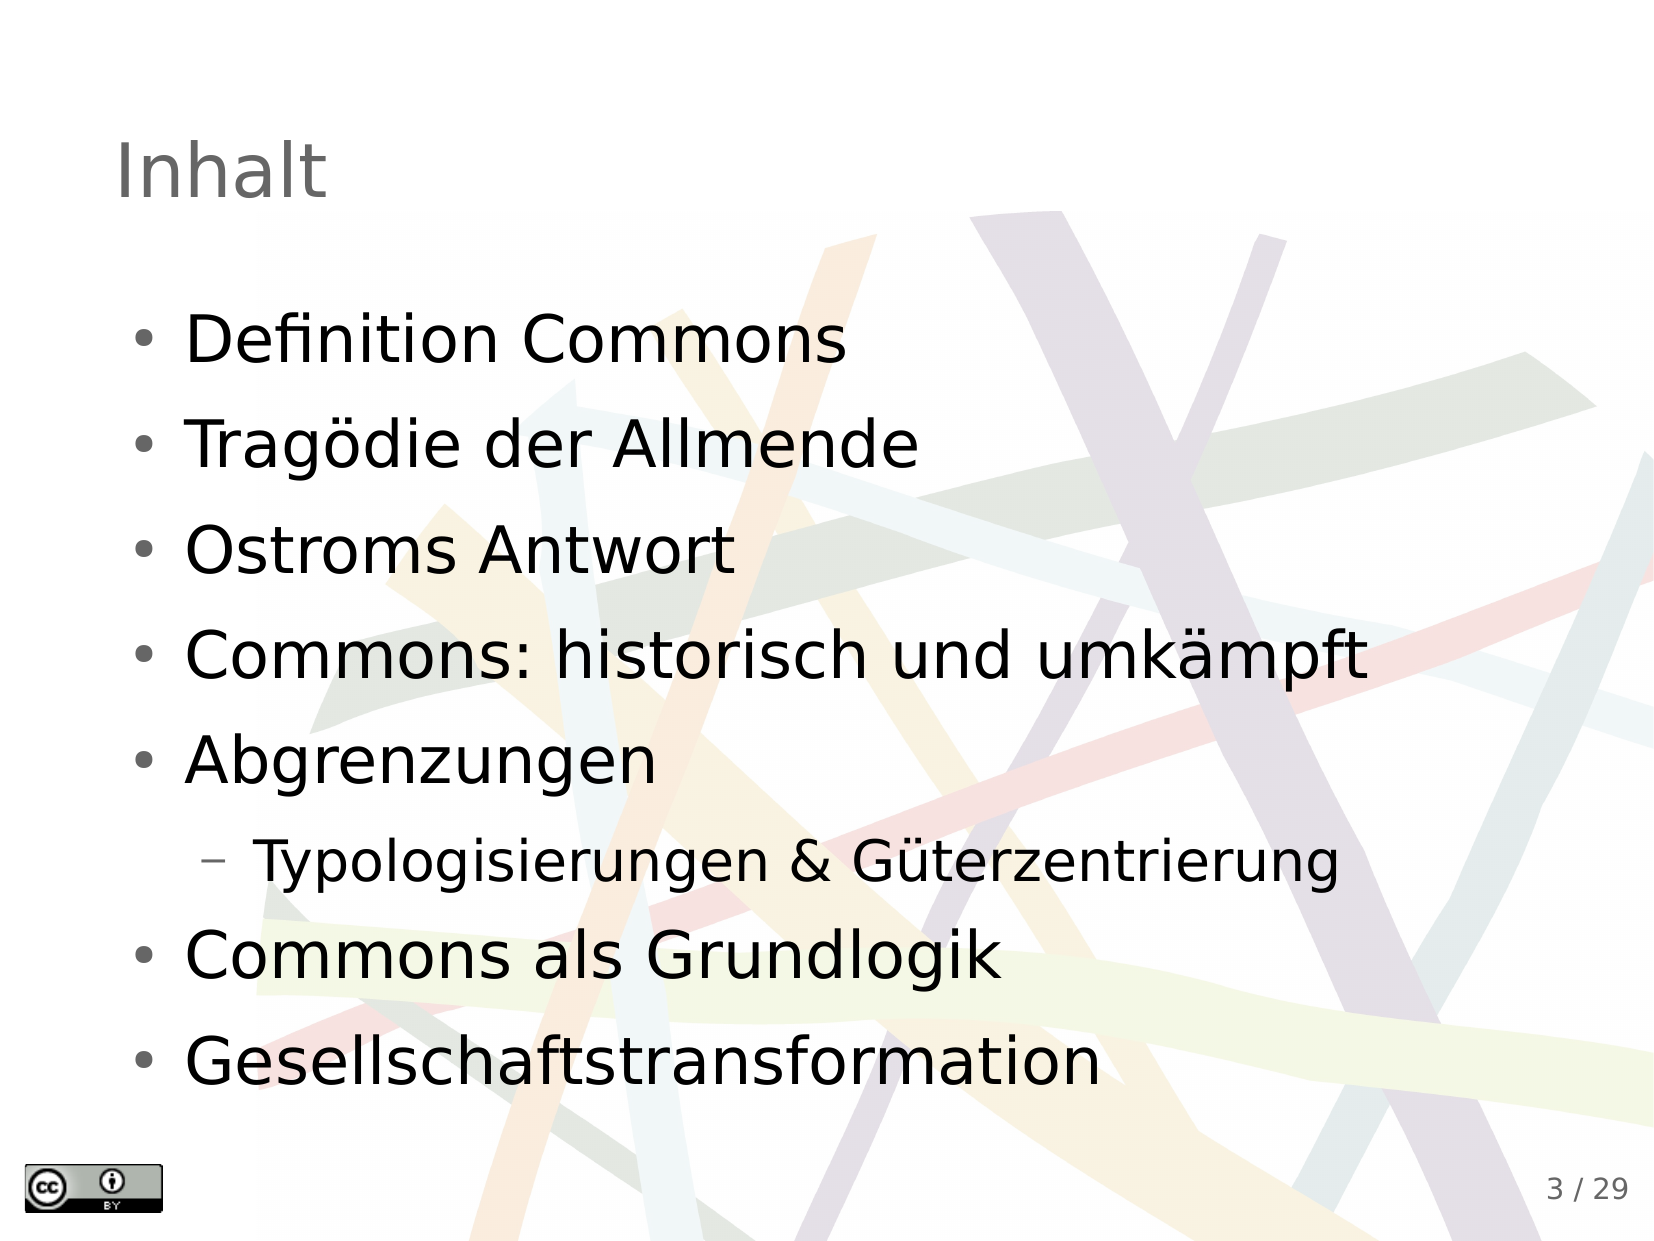

# Inhalt
Definition Commons
Tragödie der Allmende
Ostroms Antwort
Commons: historisch und umkämpft
Abgrenzungen
Typologisierungen & Güterzentrierung
Commons als Grundlogik
Gesellschaftstransformation
3